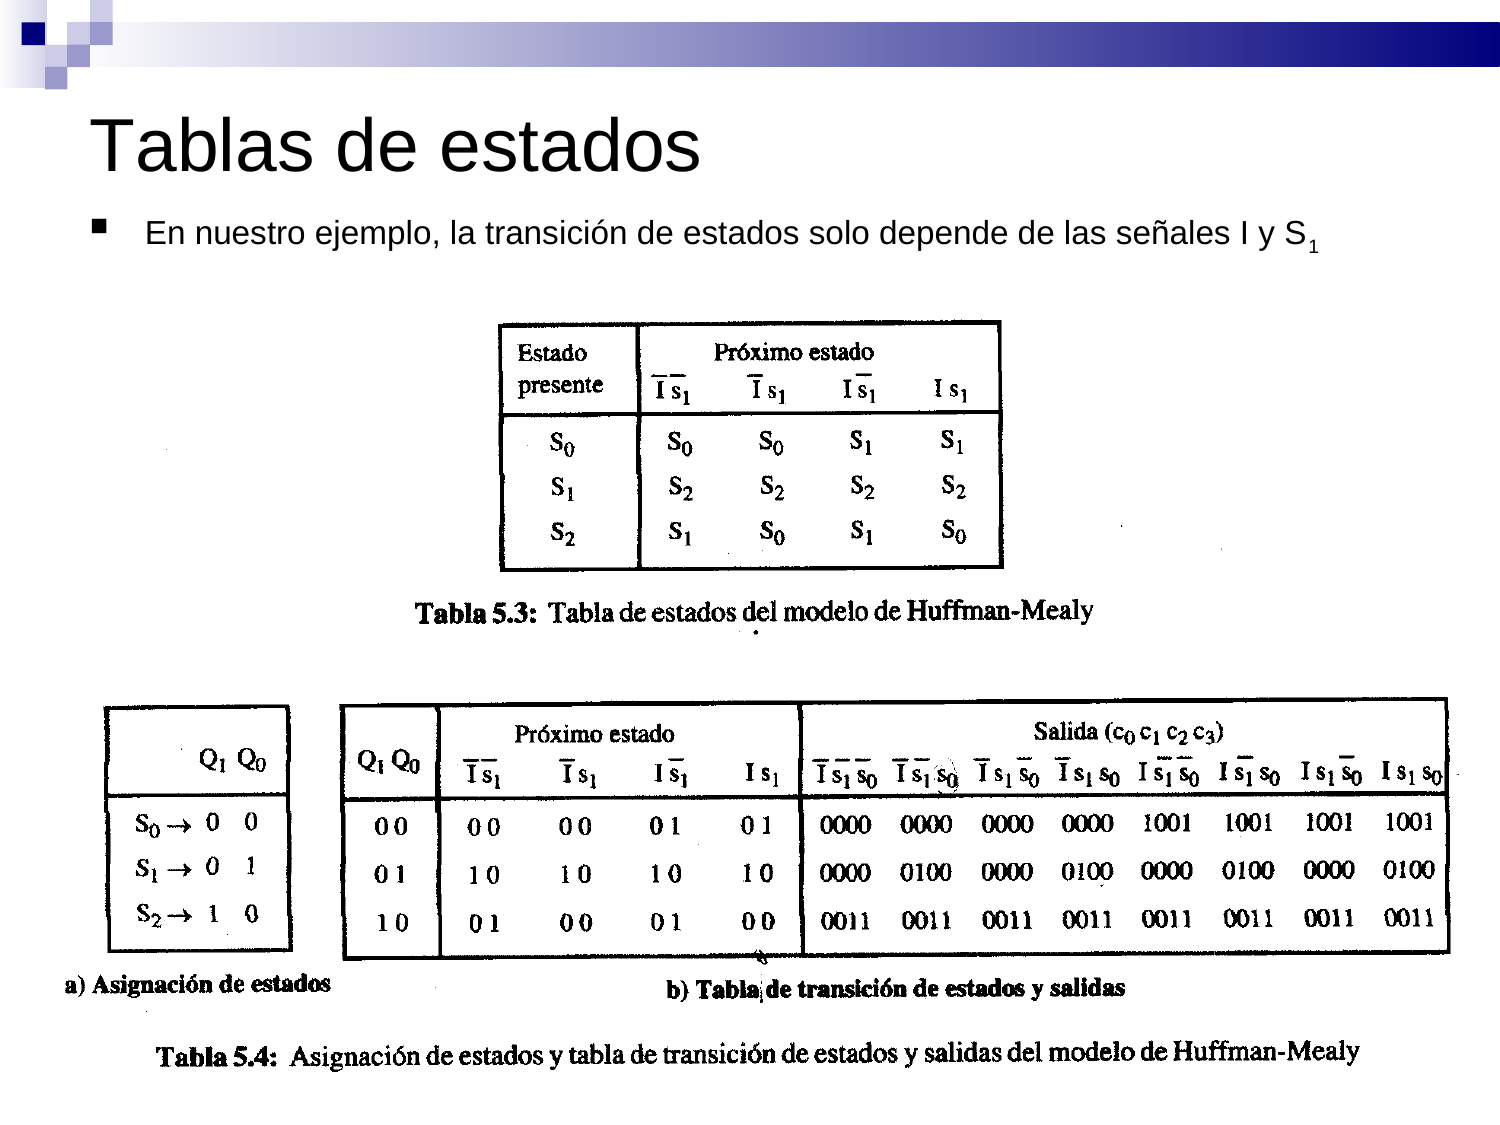

# Tablas de estados
En nuestro ejemplo, la transición de estados solo depende de las señales I y S1